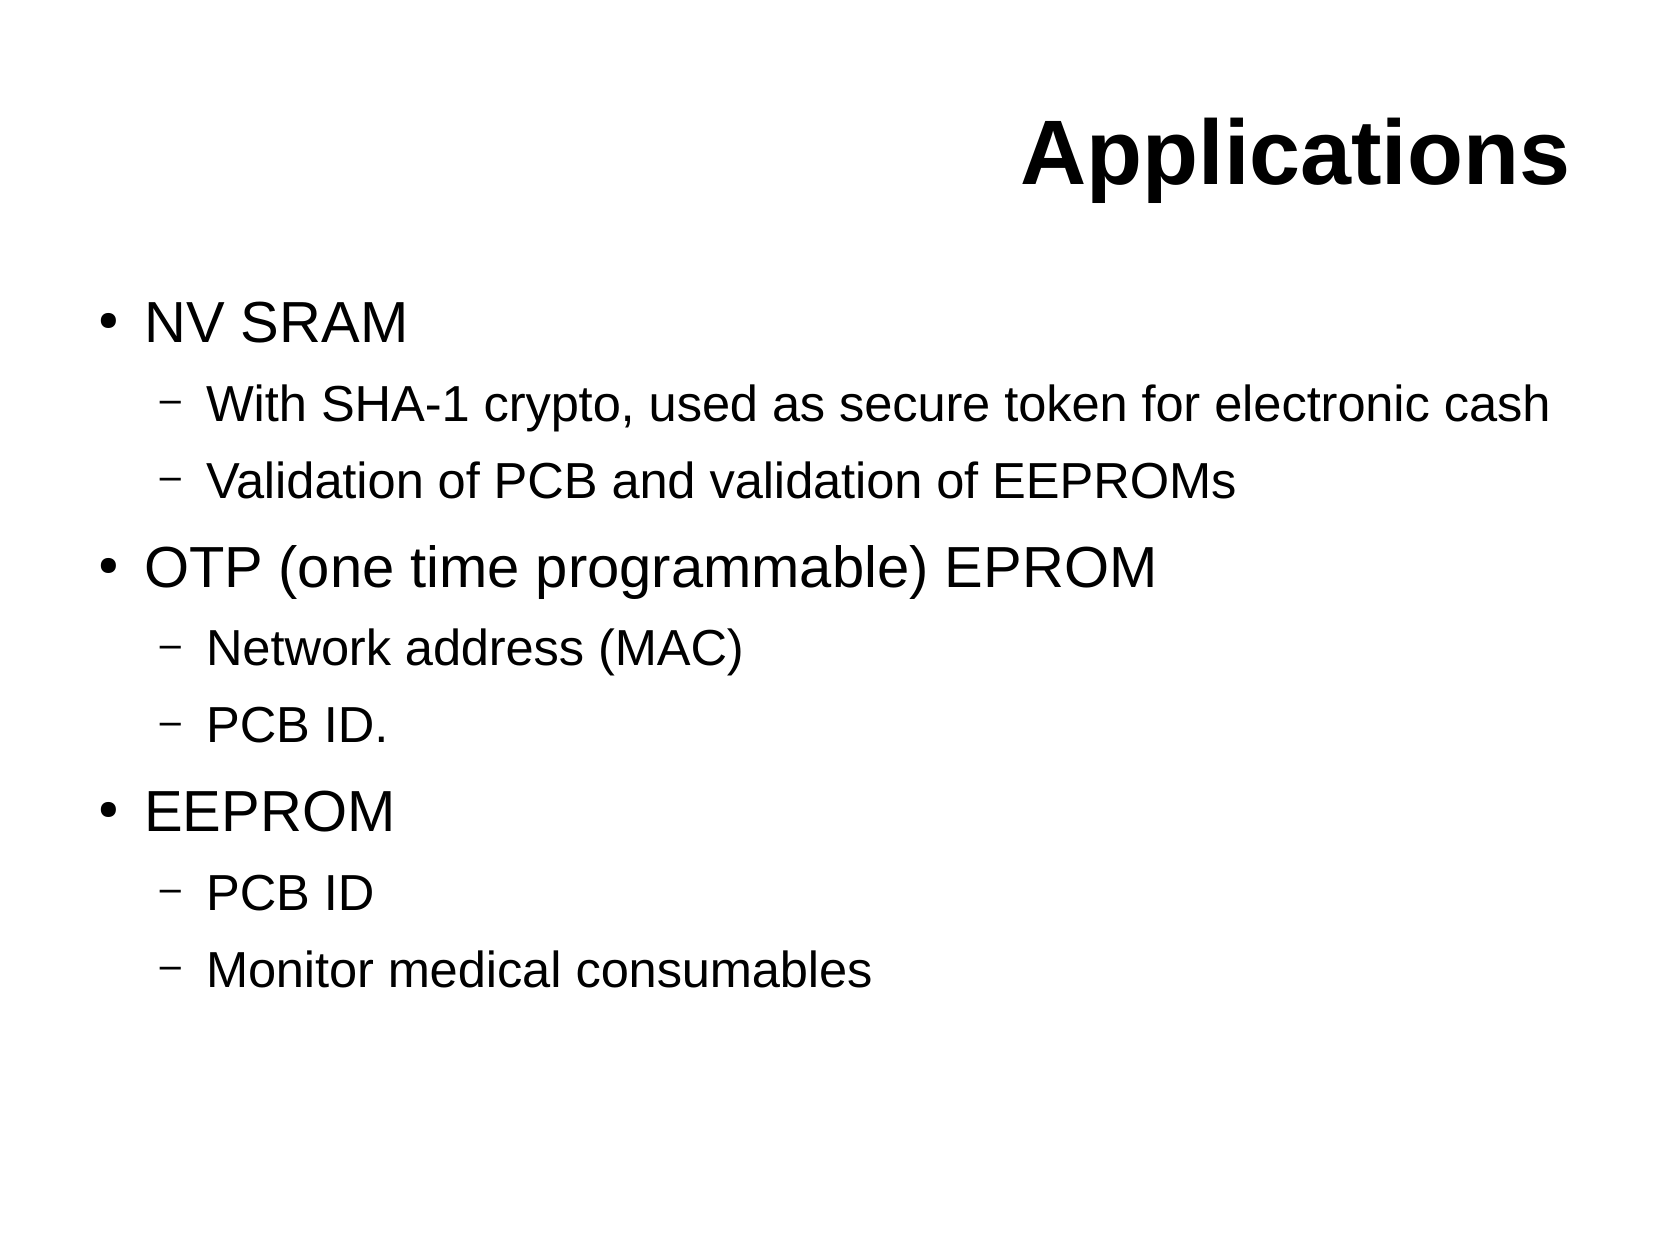

# Applications
NV SRAM
With SHA-1 crypto, used as secure token for electronic cash
Validation of PCB and validation of EEPROMs
OTP (one time programmable) EPROM
Network address (MAC)
PCB ID.
EEPROM
PCB ID
Monitor medical consumables